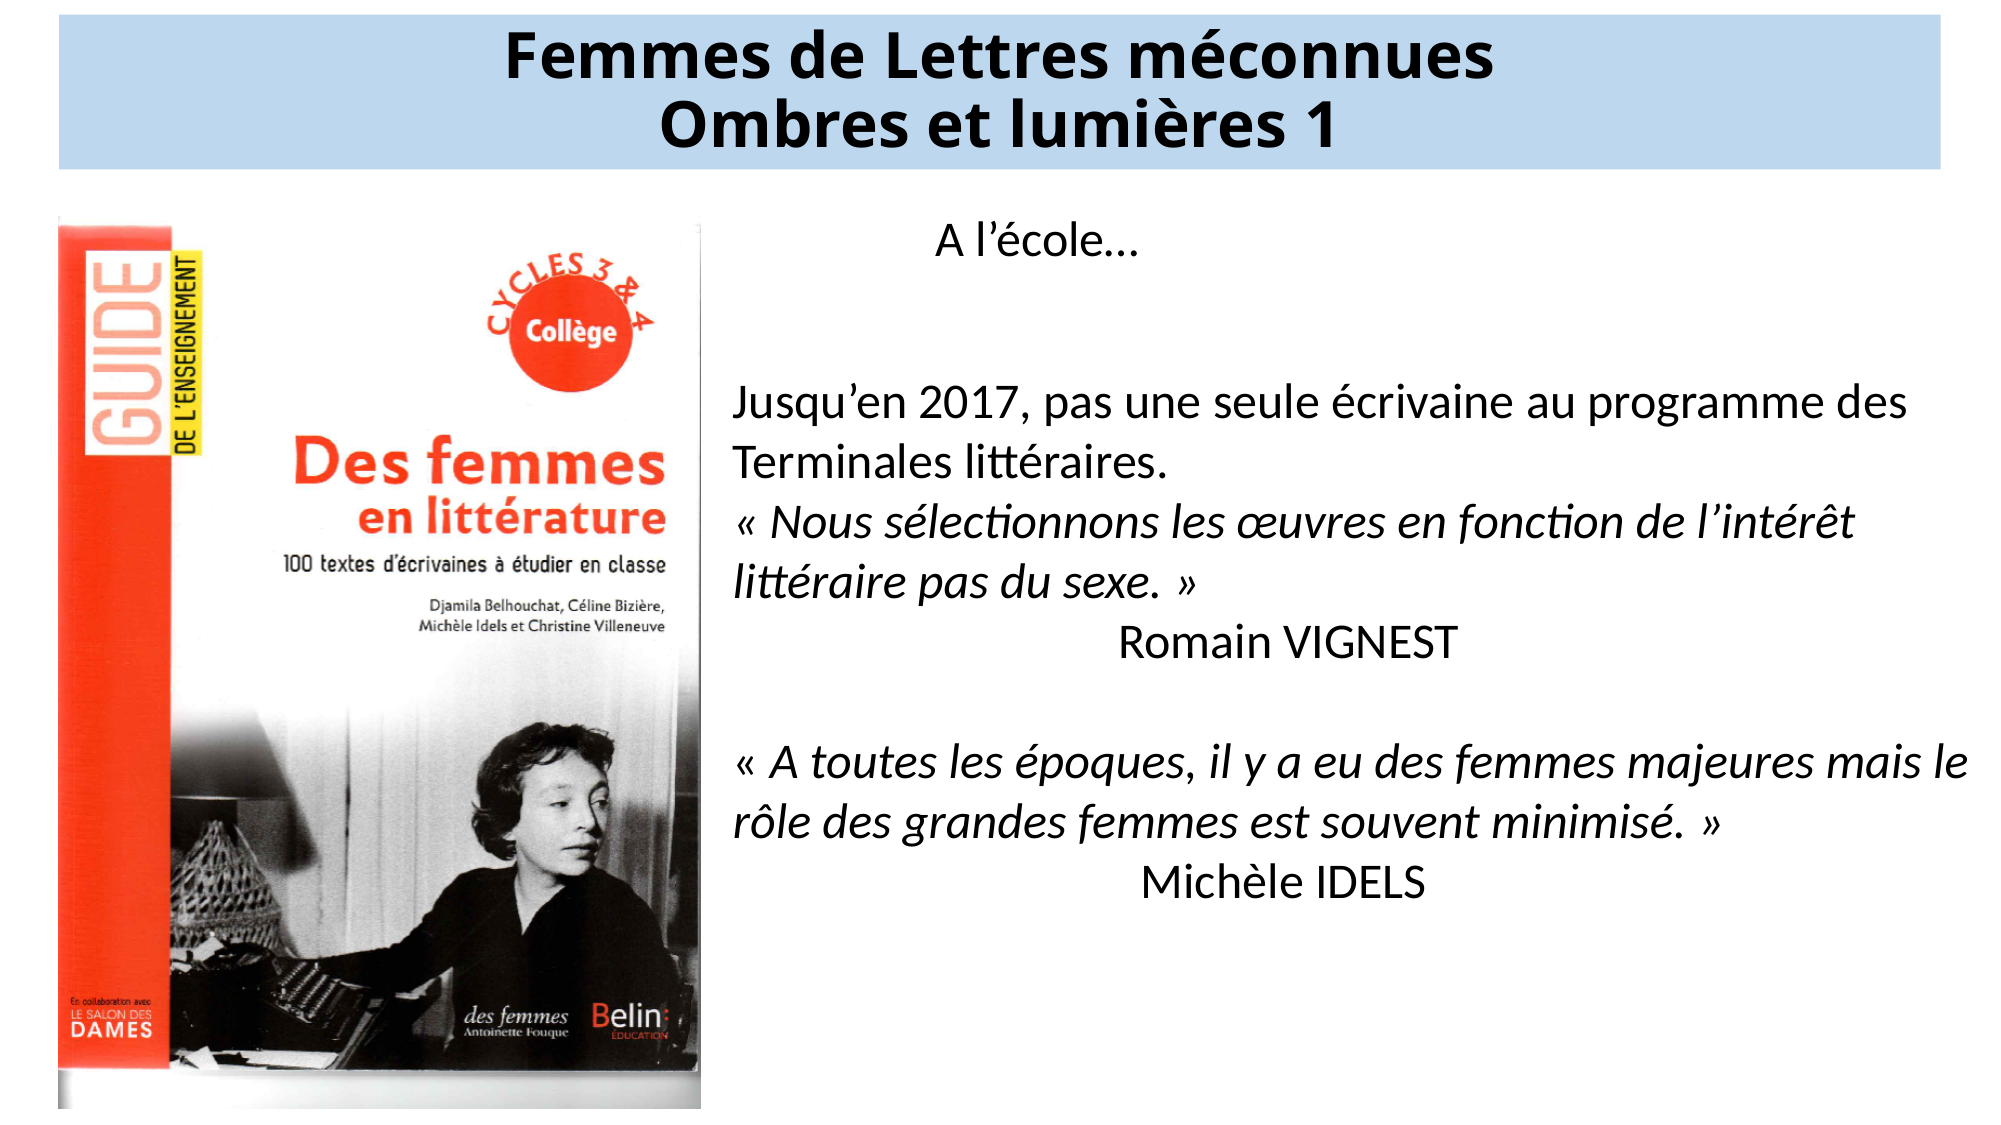

# Femmes de Lettres méconnues Ombres et lumières 1
A l’école…
Jusqu’en 2017, pas une seule écrivaine au programme des Terminales littéraires.
« Nous sélectionnons les œuvres en fonction de l’intérêt littéraire pas du sexe. »
				 Romain VIGNEST
« A toutes les époques, il y a eu des femmes majeures mais le rôle des grandes femmes est souvent minimisé. »
				 Michèle IDELS